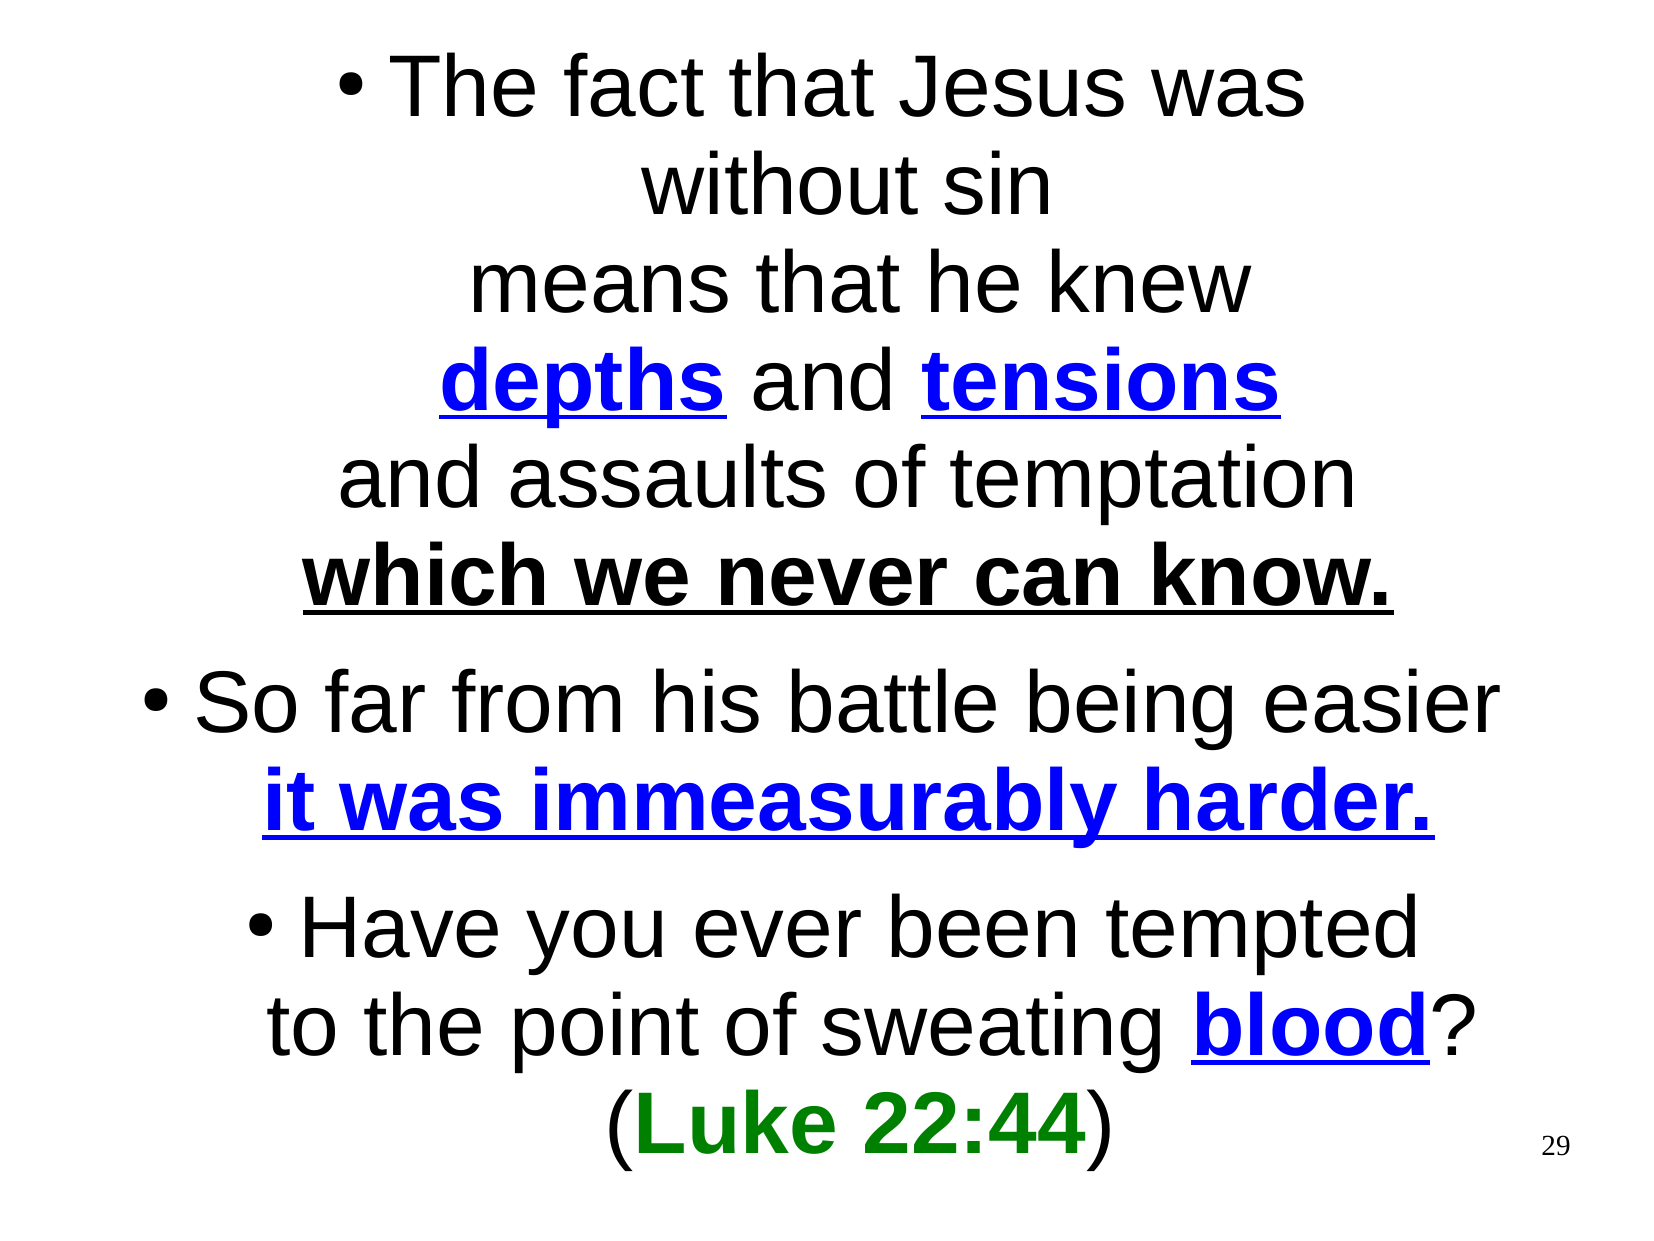

# The fact that Jesus was without sin means that he knew depths and tensions and assaults of temptation which we never can know.
So far from his battle being easier
it was immeasurably harder.
Have you ever been tempted
 to the point of sweating blood?
(Luke 22:44)
29